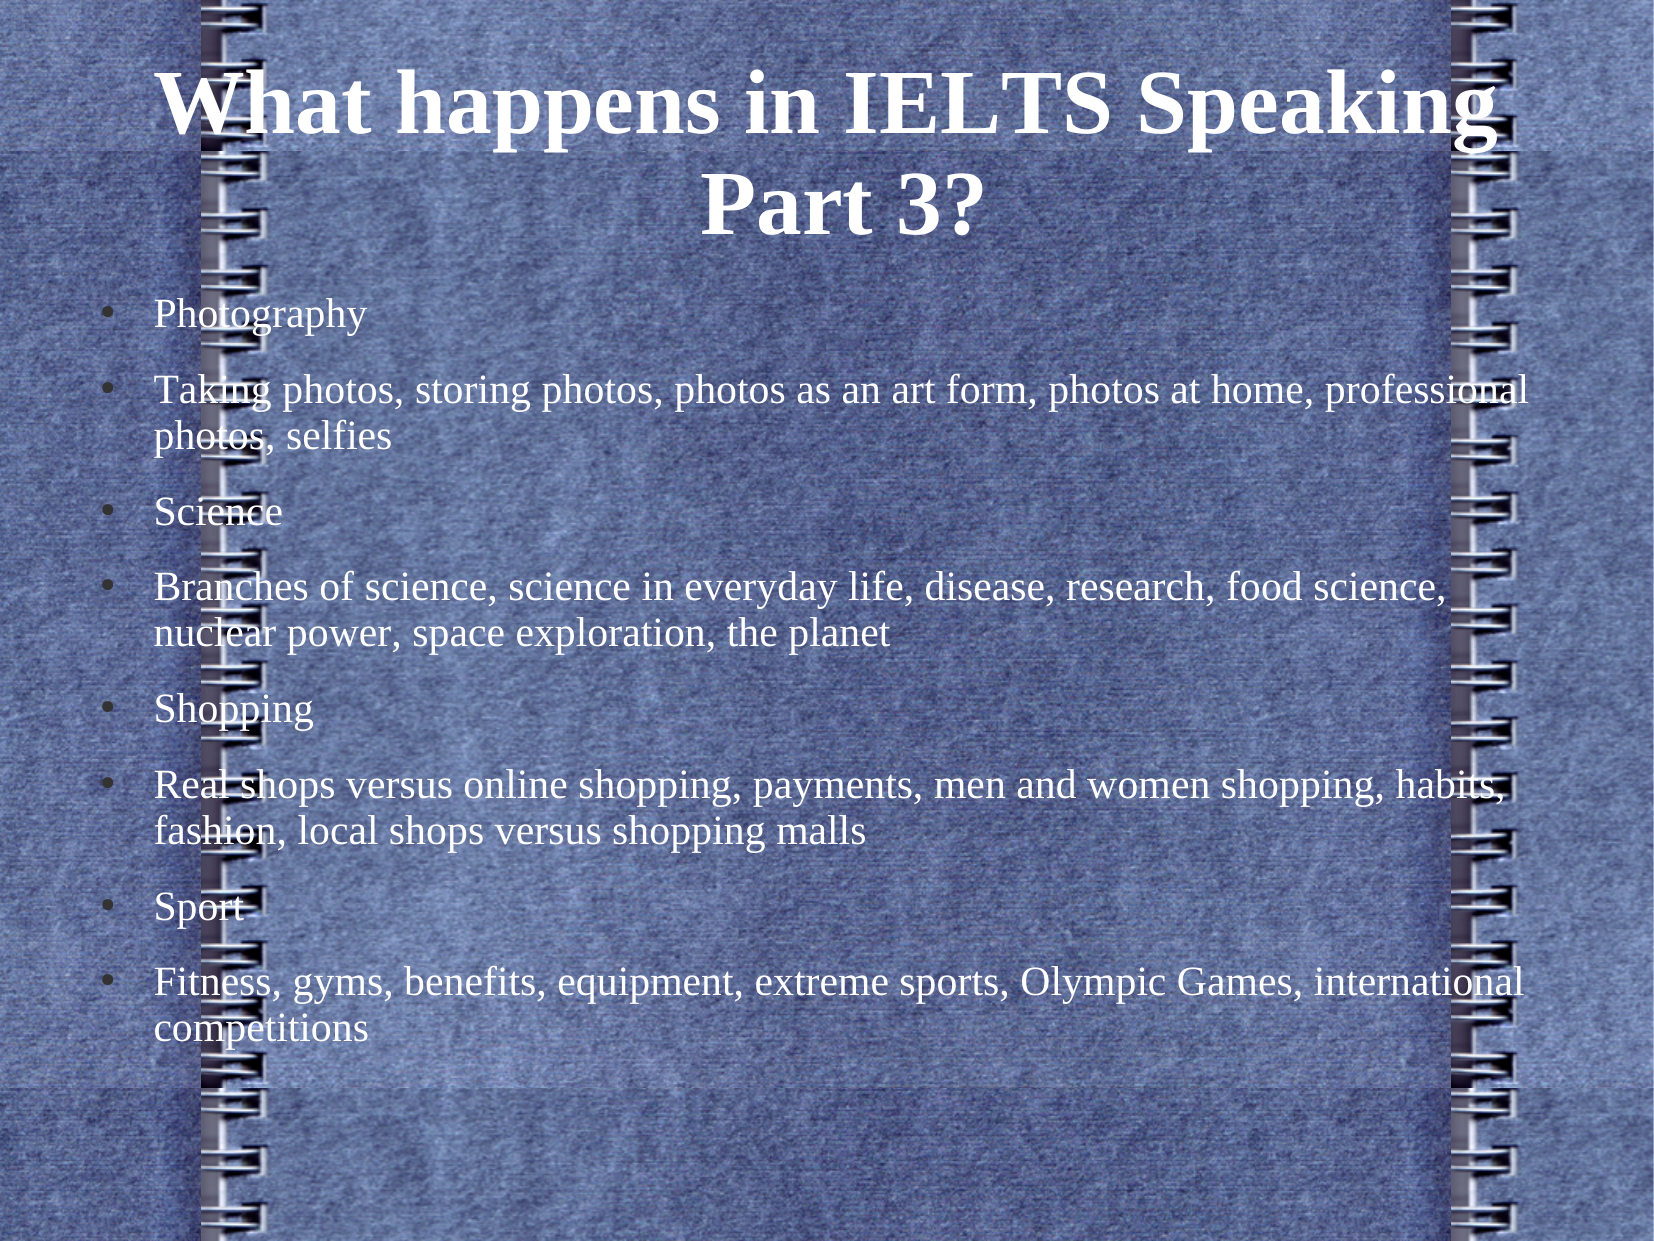

# What happens in IELTS Speaking Part 3?
Photography
Taking photos, storing photos, photos as an art form, photos at home, professional photos, selfies
Science
Branches of science, science in everyday life, disease, research, food science, nuclear power, space exploration, the planet
Shopping
Real shops versus online shopping, payments, men and women shopping, habits, fashion, local shops versus shopping malls
Sport
Fitness, gyms, benefits, equipment, extreme sports, Olympic Games, international competitions